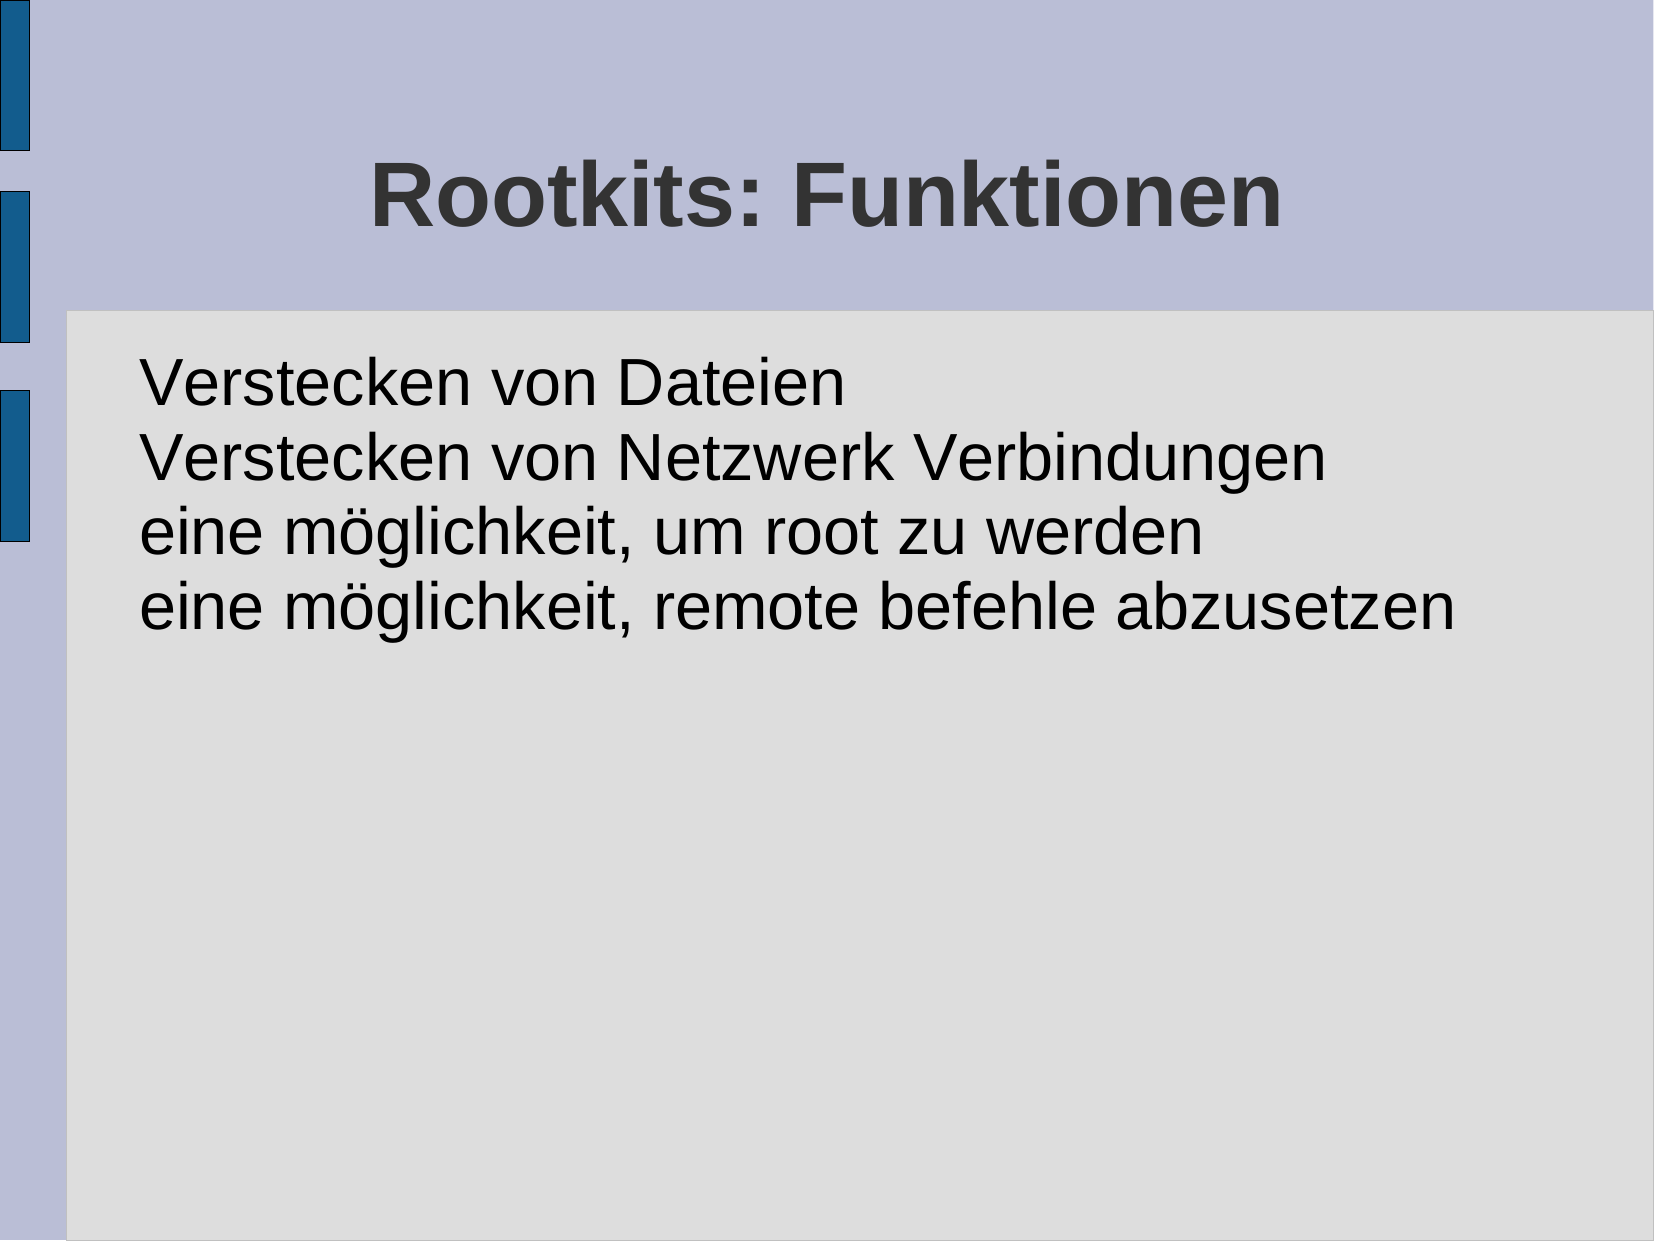

# Rootkits: Funktionen
Verstecken von Dateien
Verstecken von Netzwerk Verbindungen
eine möglichkeit, um root zu werden
eine möglichkeit, remote befehle abzusetzen